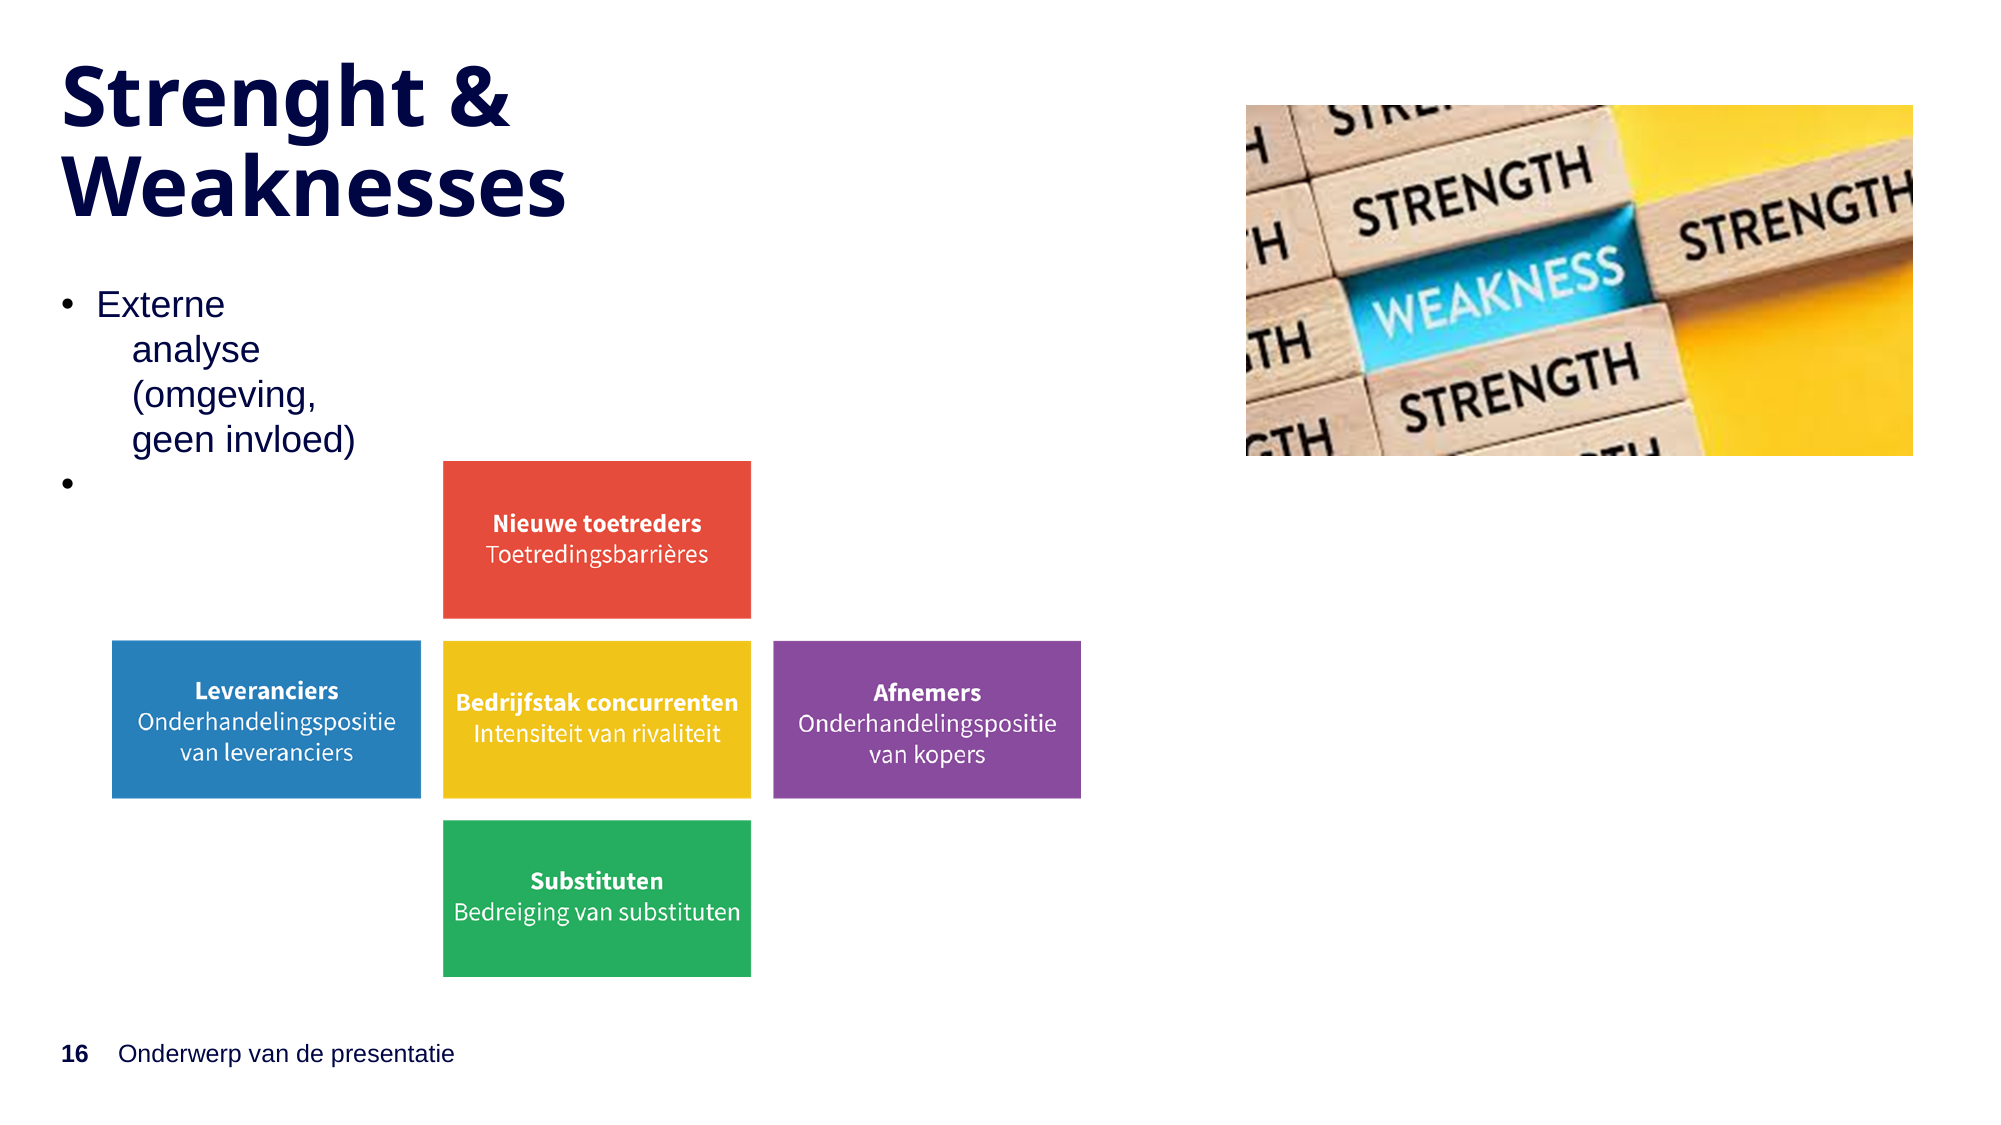

# Strenght & Weaknesses
Externe analyse (omgeving, geen invloed)
Onderwerp van de presentatie